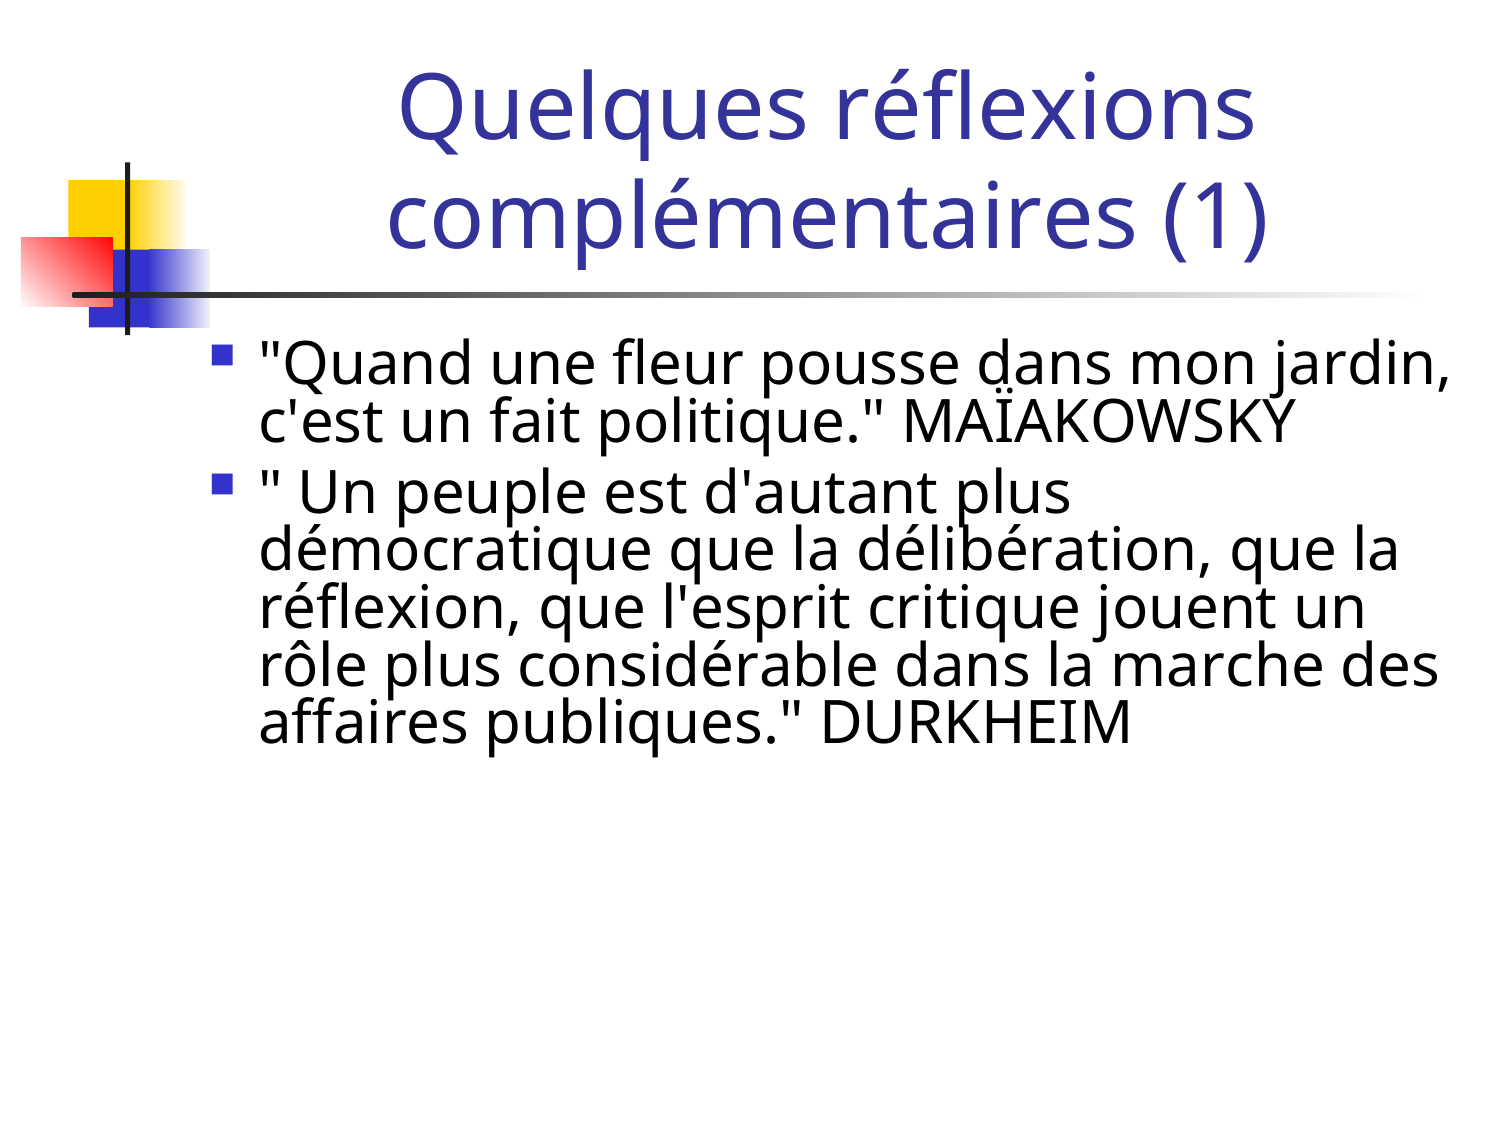

# Quelques réflexions complémentaires (1)
"Quand une fleur pousse dans mon jardin, c'est un fait politique." MAÏAKOWSKY
" Un peuple est d'autant plus démocratique que la délibération, que la réflexion, que l'esprit critique jouent un rôle plus considérable dans la marche des affaires publiques." DURKHEIM